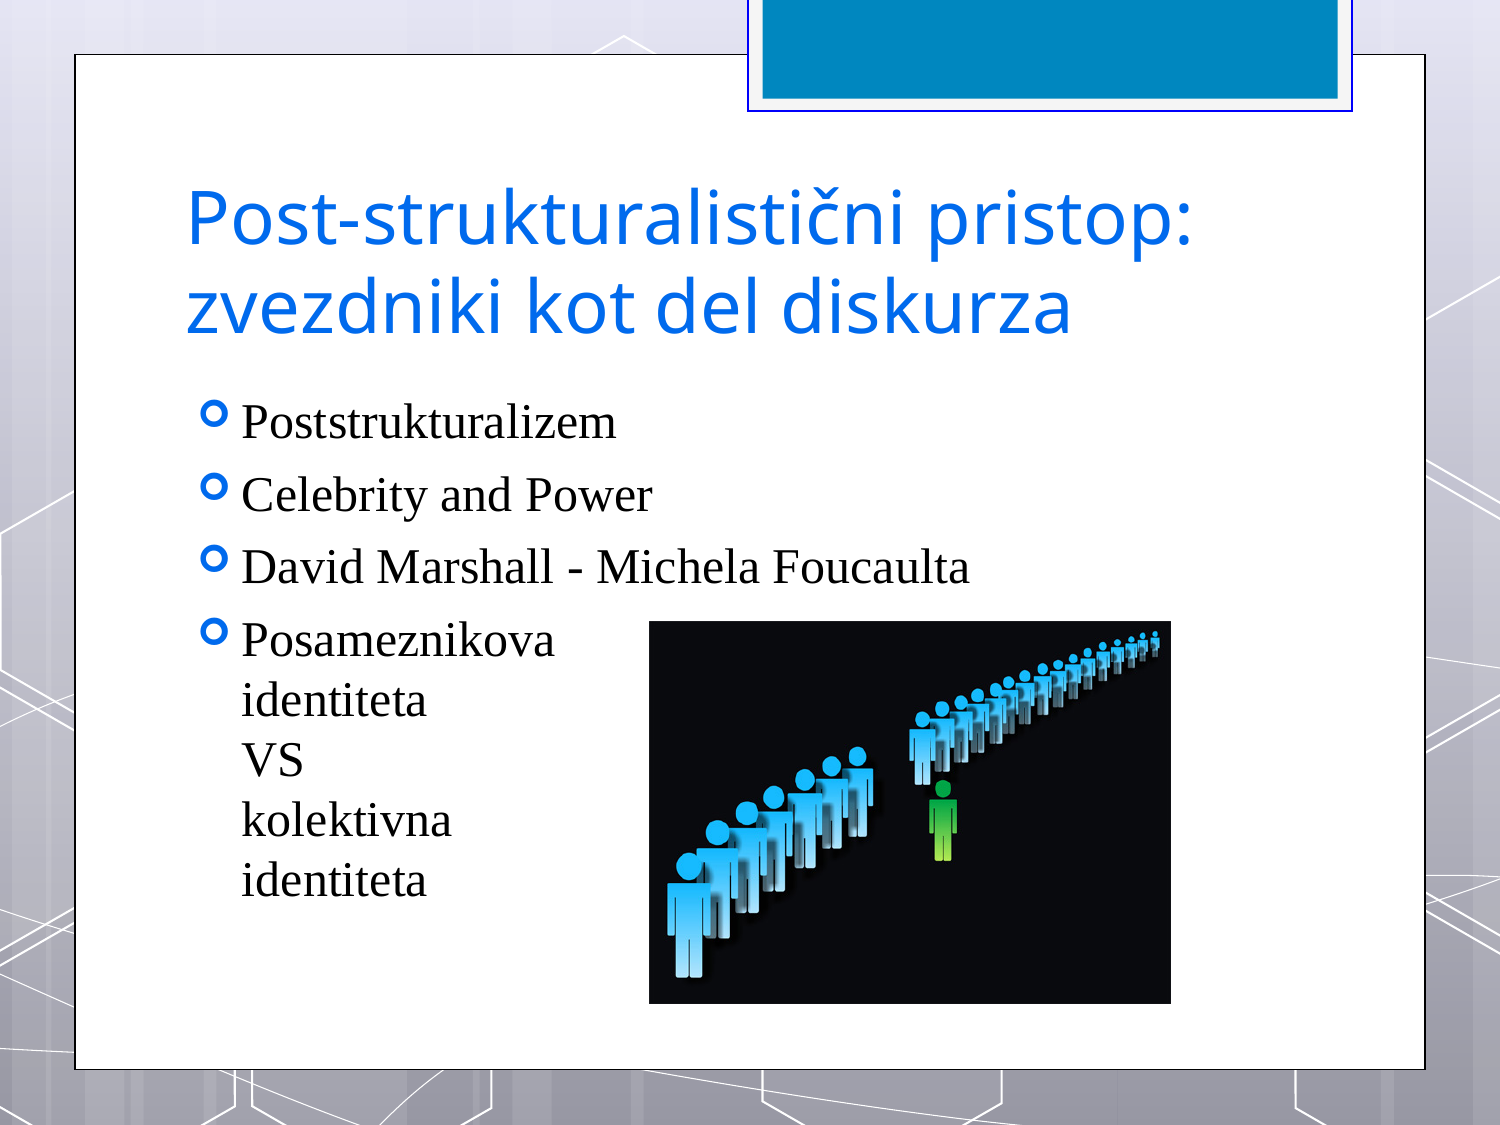

Post-strukturalistični pristop: zvezdniki kot del diskurza
Poststrukturalizem
Celebrity and Power
David Marshall - Michela Foucaulta
Posameznikova
identiteta
VS
kolektivna
identiteta